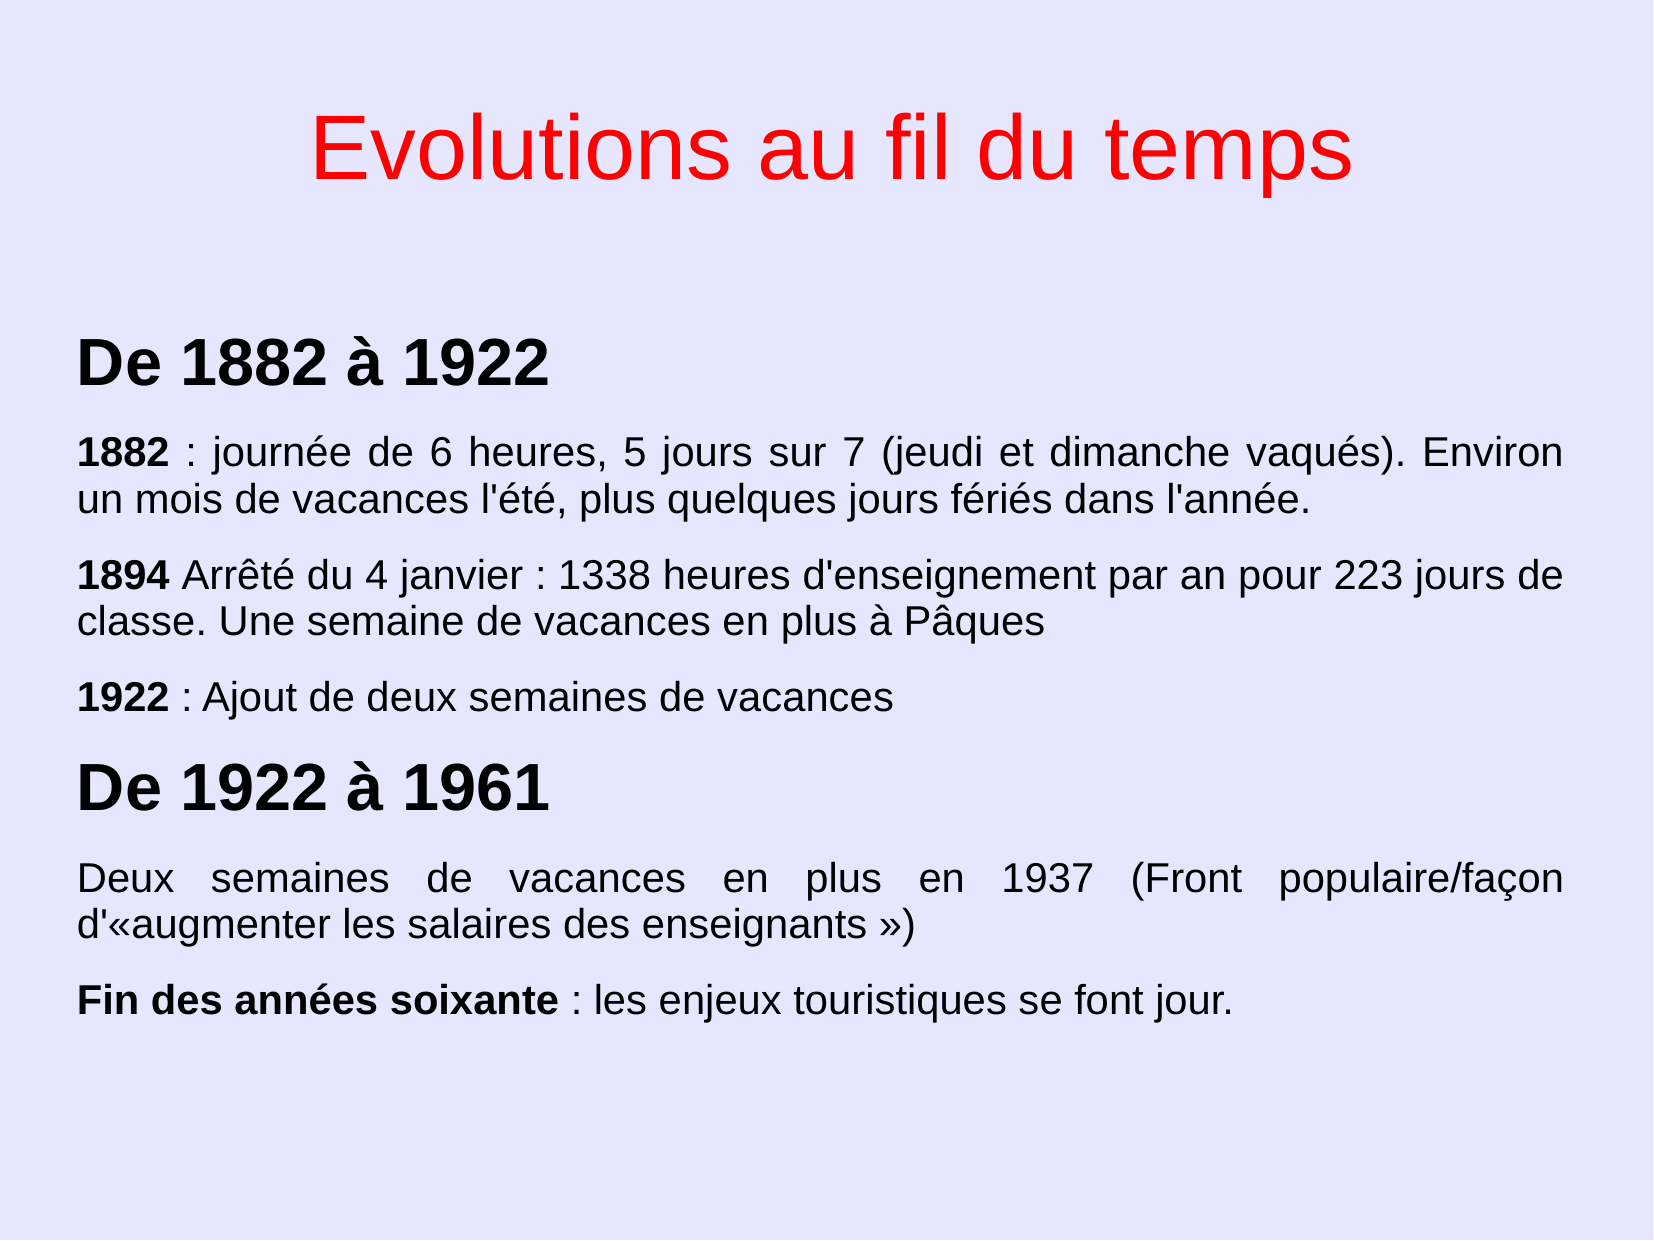

# Evolutions au fil du temps
De 1882 à 1922
1882 : journée de 6 heures, 5 jours sur 7 (jeudi et dimanche vaqués). Environ un mois de vacances l'été, plus quelques jours fériés dans l'année.
1894 Arrêté du 4 janvier : 1338 heures d'enseignement par an pour 223 jours de classe. Une semaine de vacances en plus à Pâques
1922 : Ajout de deux semaines de vacances
De 1922 à 1961
Deux semaines de vacances en plus en 1937 (Front populaire/façon d'«augmenter les salaires des enseignants »)
Fin des années soixante : les enjeux touristiques se font jour.